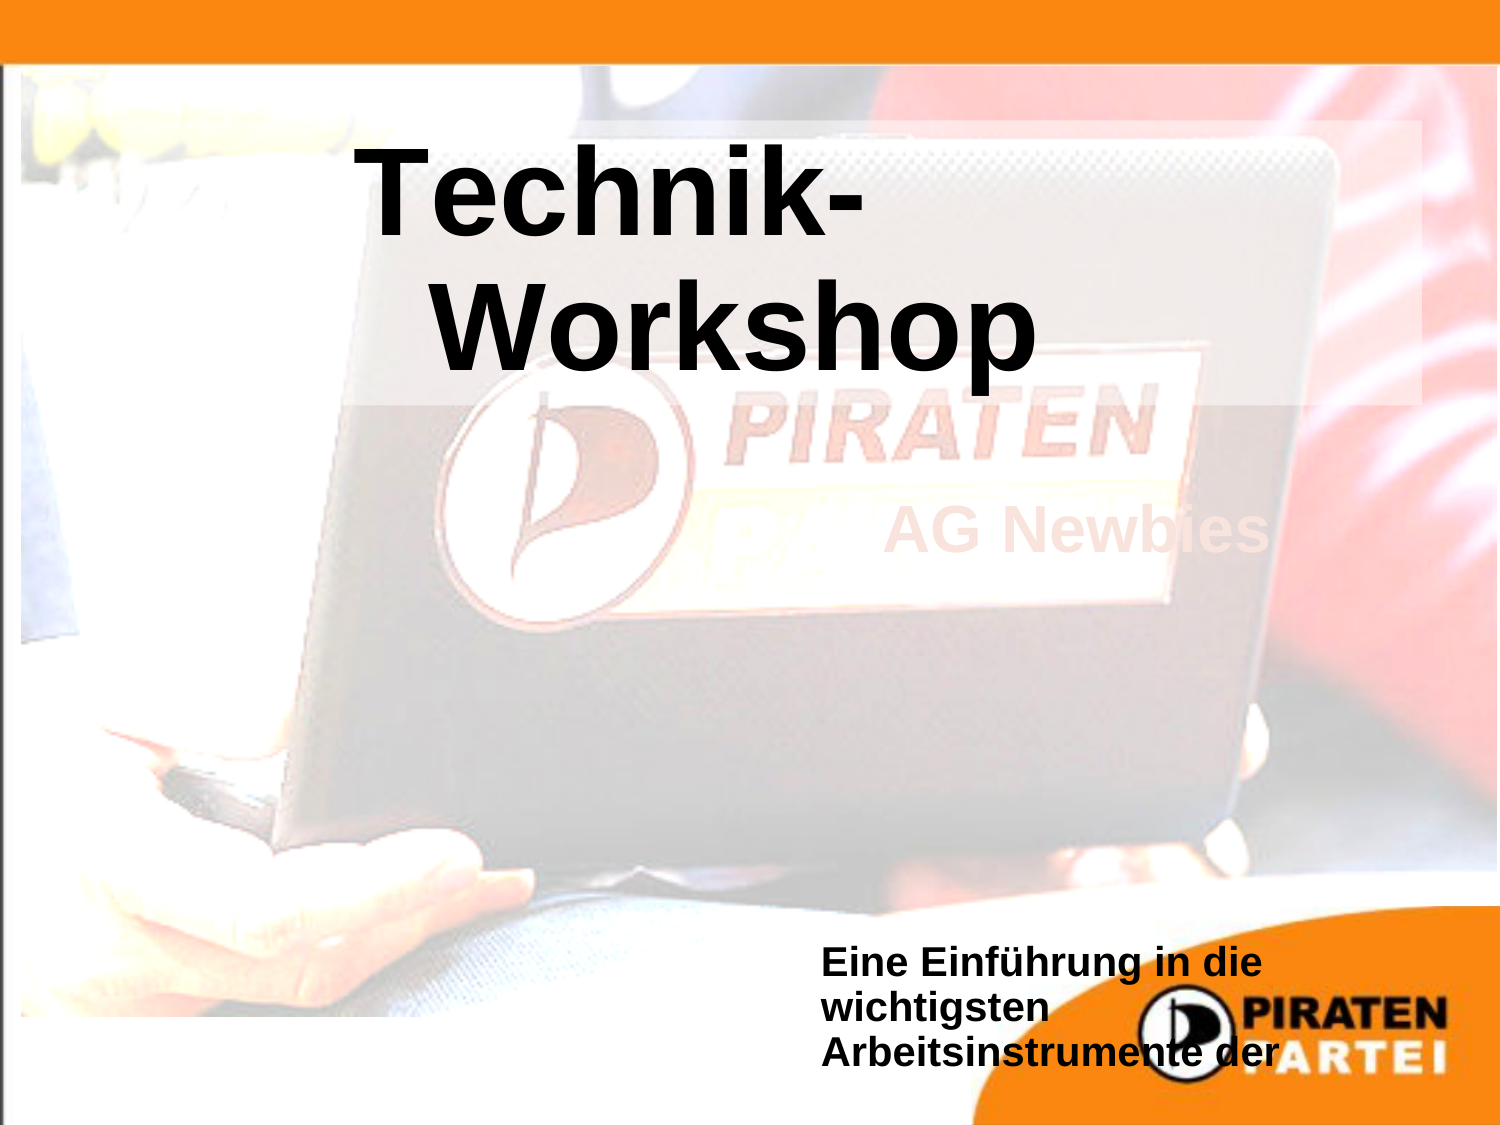

# Technik-Workshop
AG Newbies
	Eine Einführung in die wichtigsten Arbeitsinstrumente der